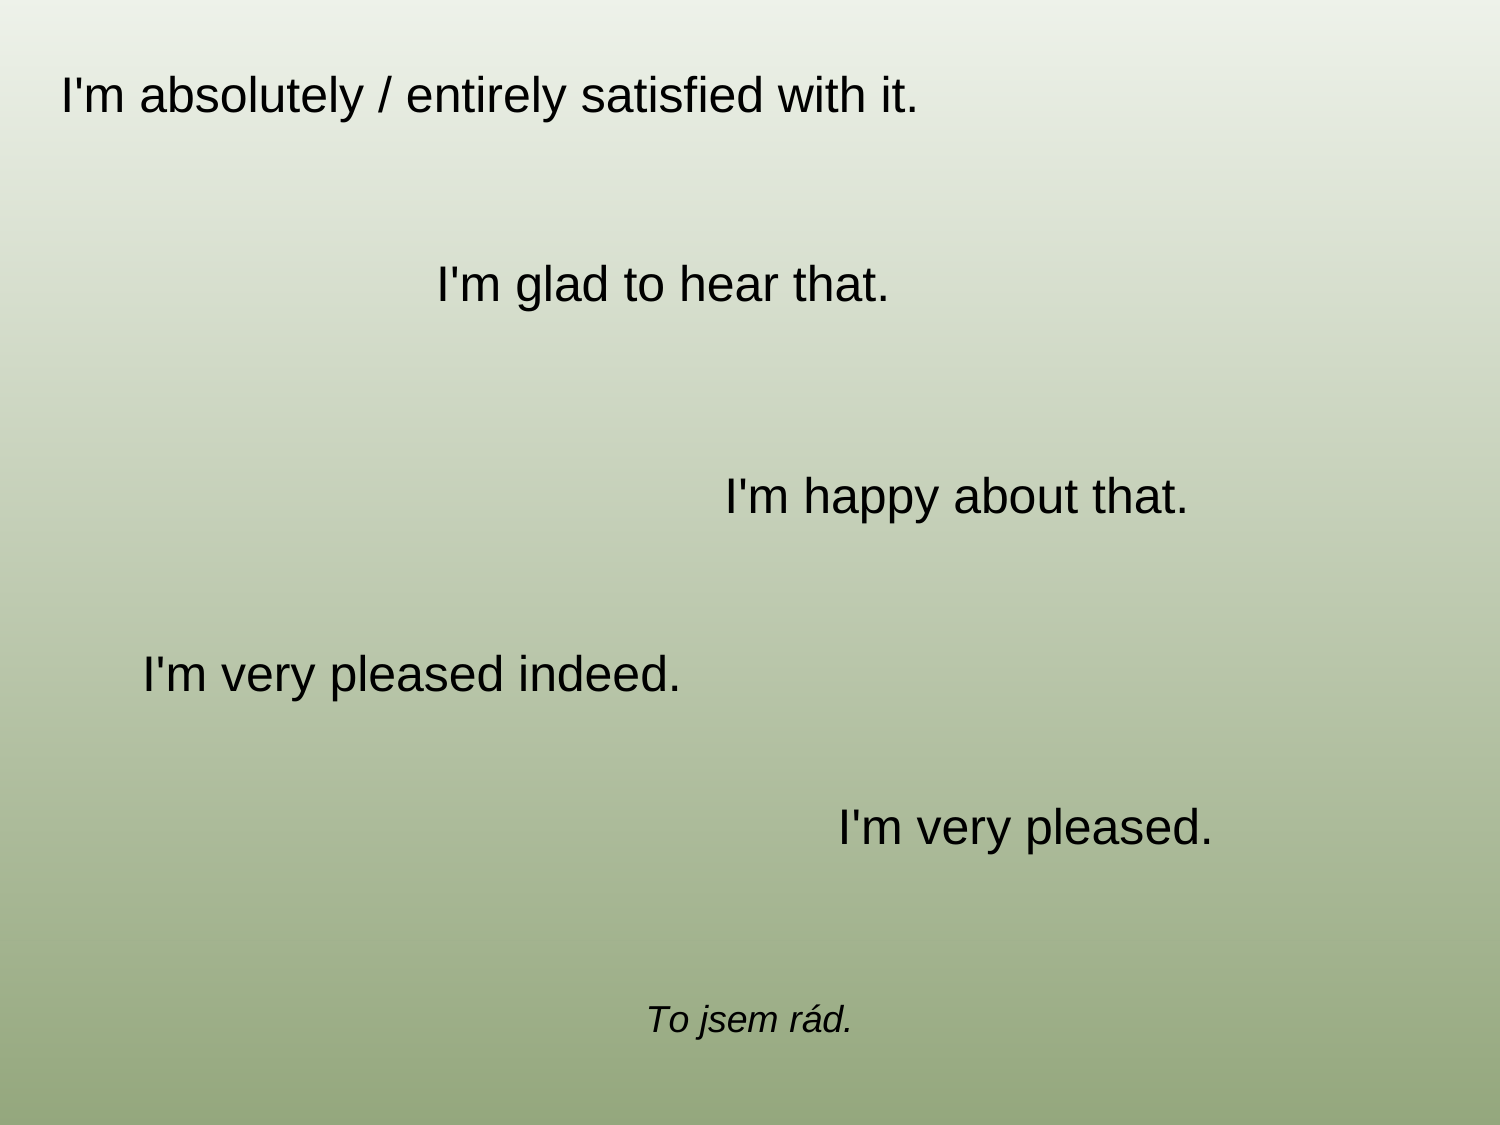

I'm absolutely / entirely satisfied with it.
I'm glad to hear that.
I'm happy about that.
I'm very pleased indeed.
I'm very pleased.
To jsem rád.